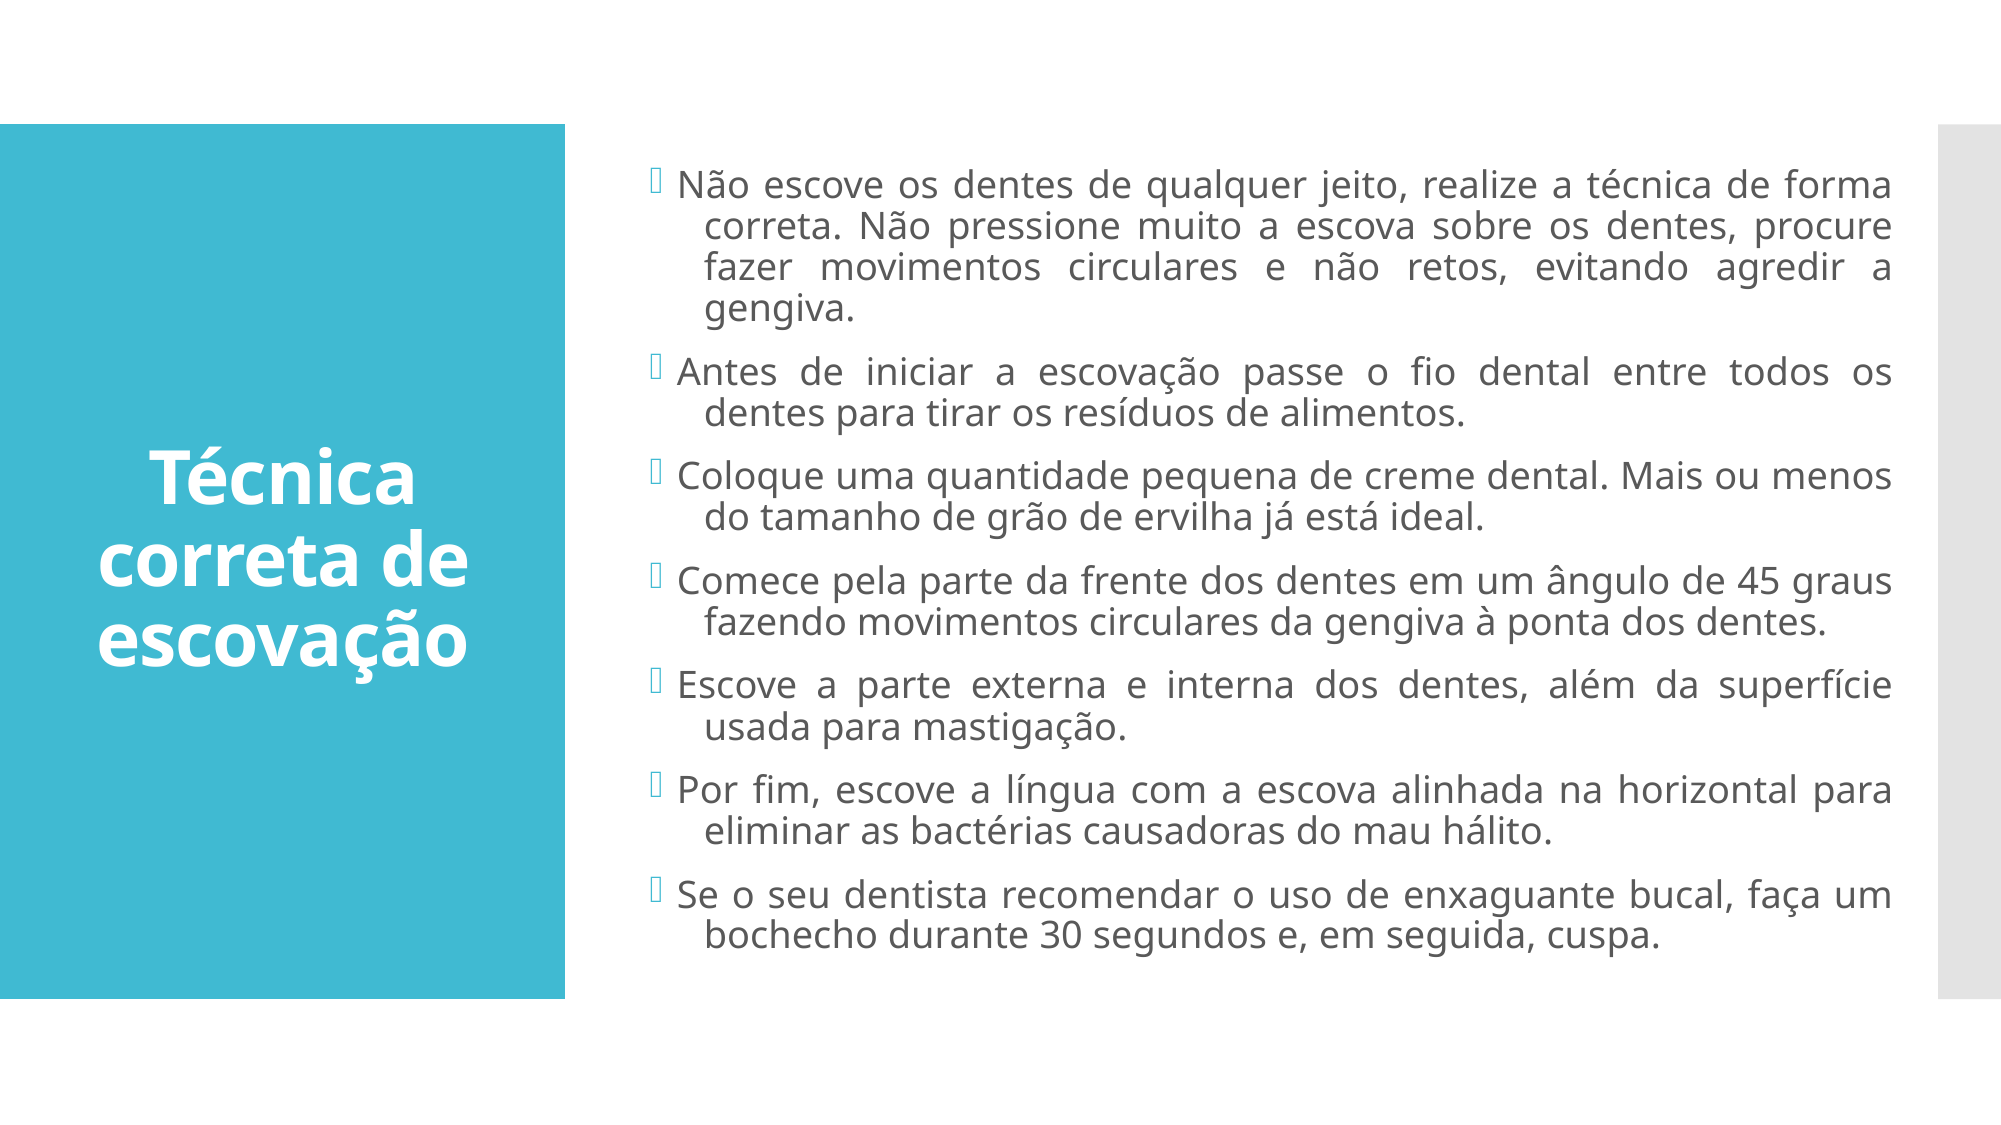

Não escove os dentes de qualquer jeito, realize a técnica de forma correta. Não pressione muito a escova sobre os dentes, procure fazer movimentos circulares e não retos, evitando agredir a gengiva.
Antes de iniciar a escovação passe o fio dental entre todos os dentes para tirar os resíduos de alimentos.
Coloque uma quantidade pequena de creme dental. Mais ou menos do tamanho de grão de ervilha já está ideal.
Comece pela parte da frente dos dentes em um ângulo de 45 graus fazendo movimentos circulares da gengiva à ponta dos dentes.
Escove a parte externa e interna dos dentes, além da superfície usada para mastigação.
Por fim, escove a língua com a escova alinhada na horizontal para eliminar as bactérias causadoras do mau hálito.
Se o seu dentista recomendar o uso de enxaguante bucal, faça um bochecho durante 30 segundos e, em seguida, cuspa.
# Técnica correta de escovação